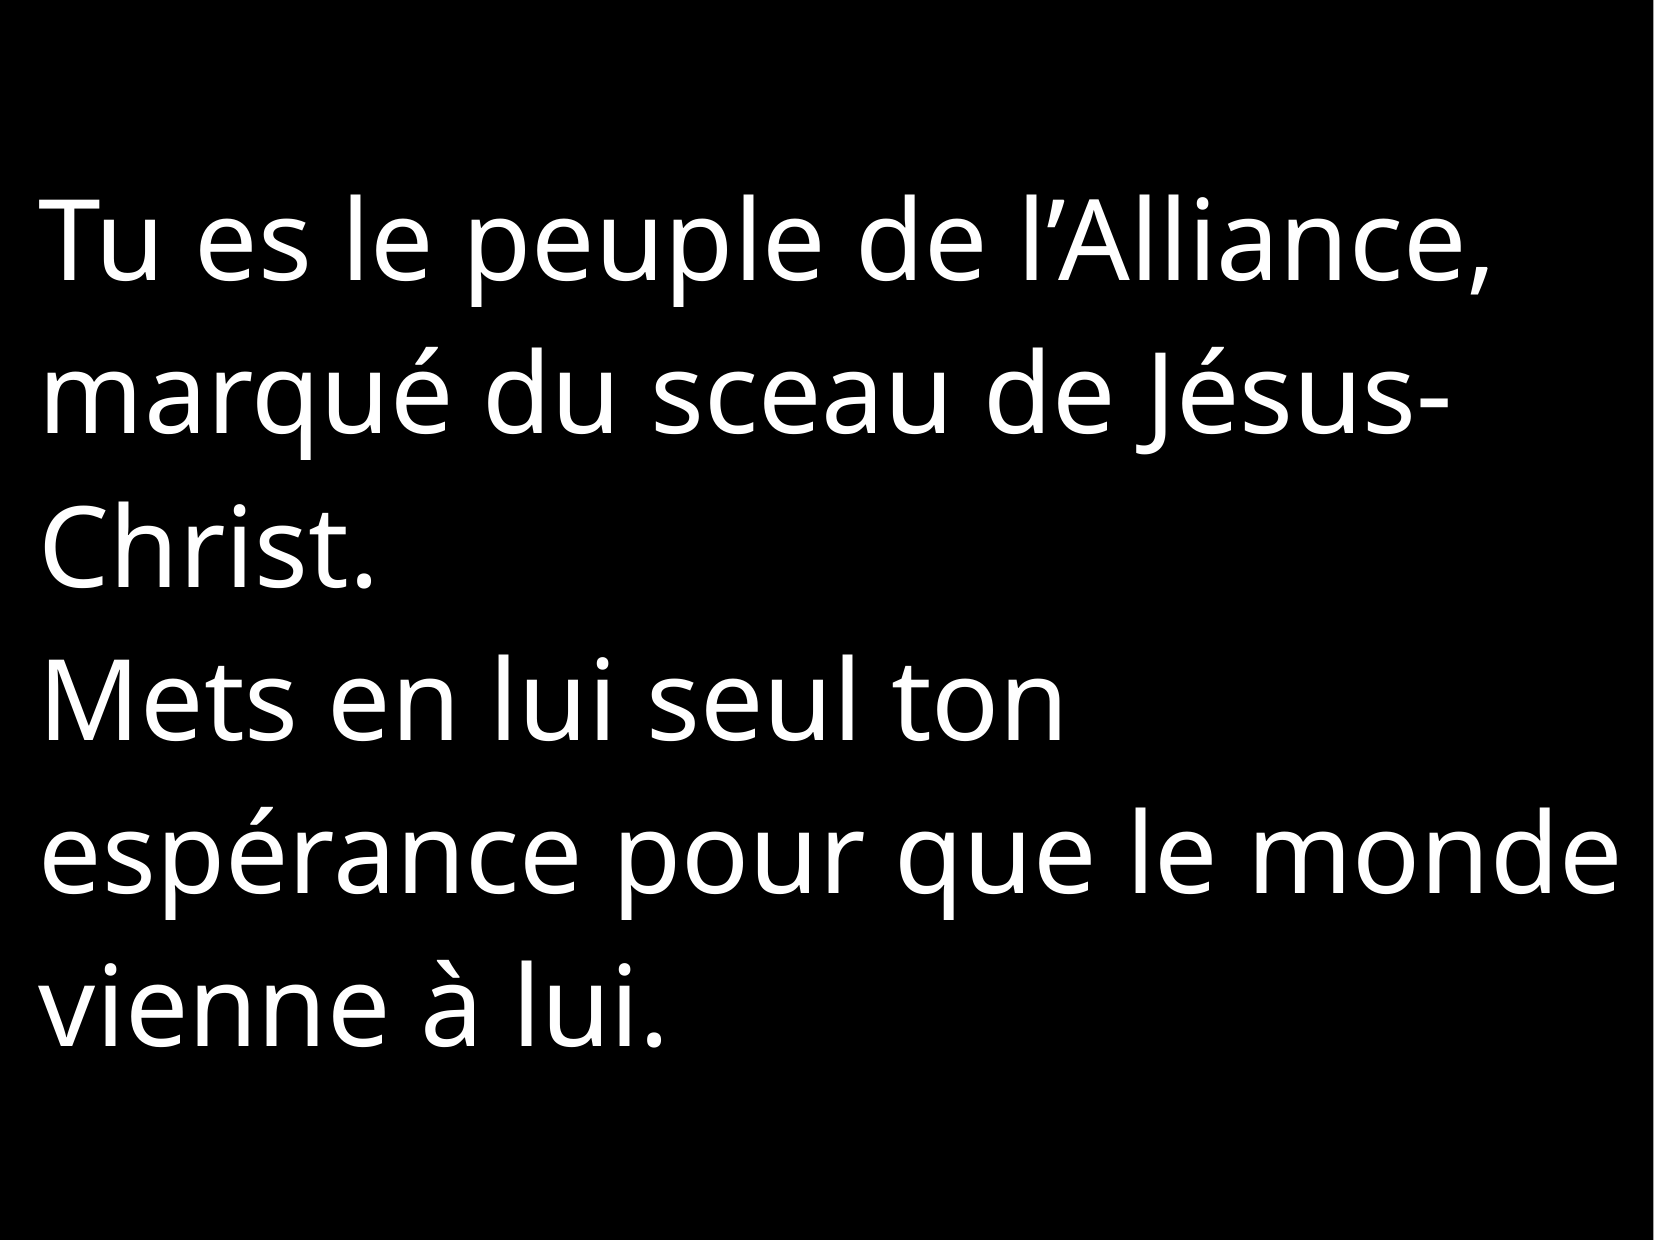

# Tu es le peuple de l’Alliance, marqué du sceau de Jésus-Christ.
Mets en lui seul ton espérance pour que le monde vienne à lui.